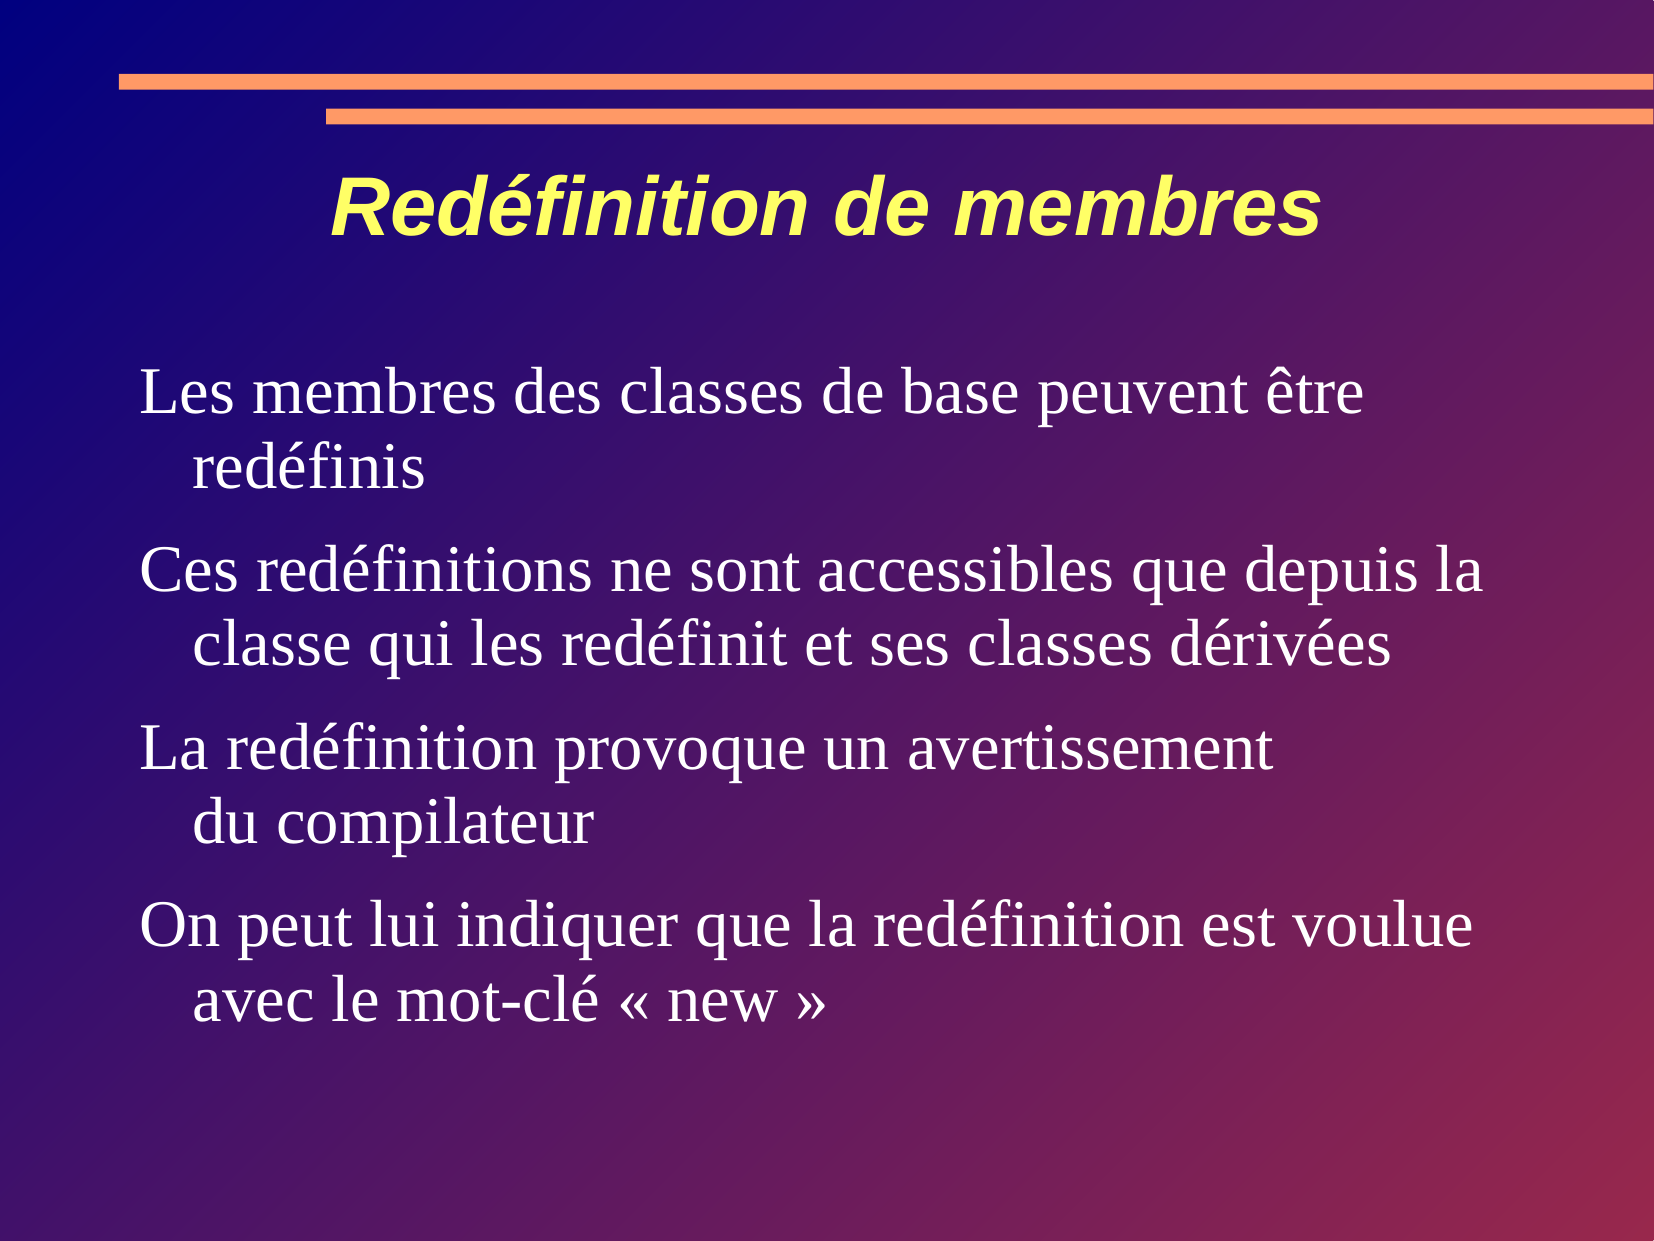

# Redéfinition de membres
Les membres des classes de base peuvent être redéfinis
Ces redéfinitions ne sont accessibles que depuis la classe qui les redéfinit et ses classes dérivées
La redéfinition provoque un avertissement
du compilateur
On peut lui indiquer que la redéfinition est voulue avec le mot-clé « new »